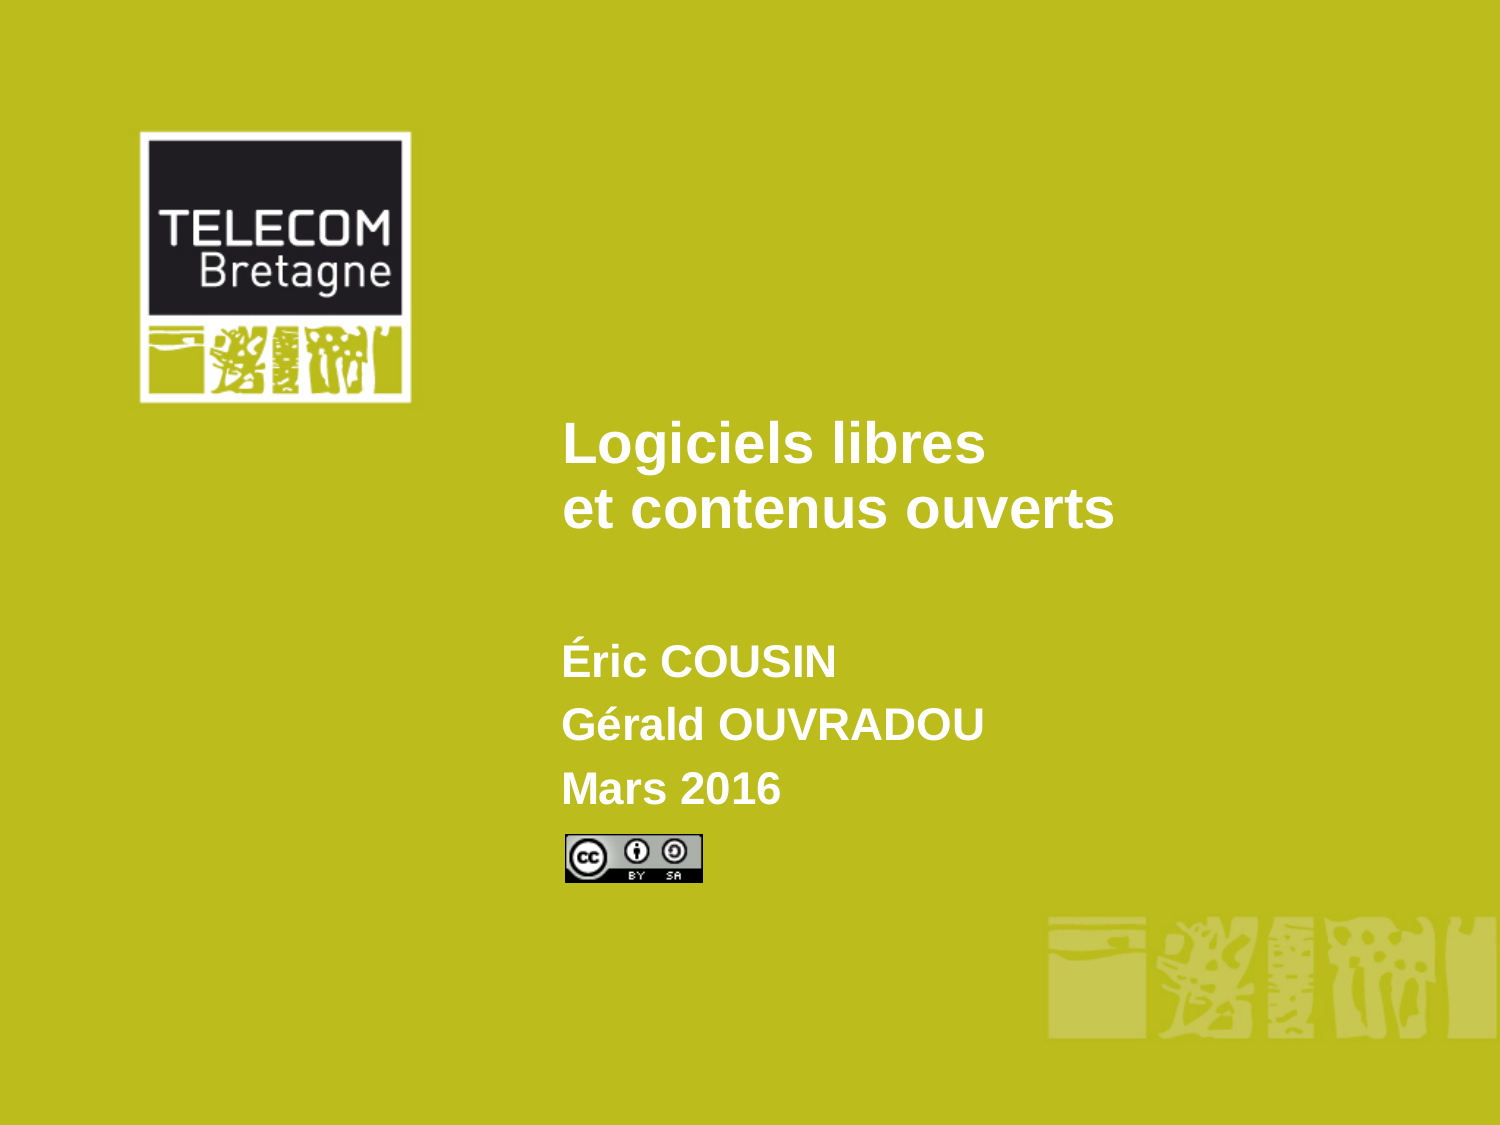

# Logiciels libres et contenus ouverts
Éric COUSIN
Gérald OUVRADOU
Mars 2016